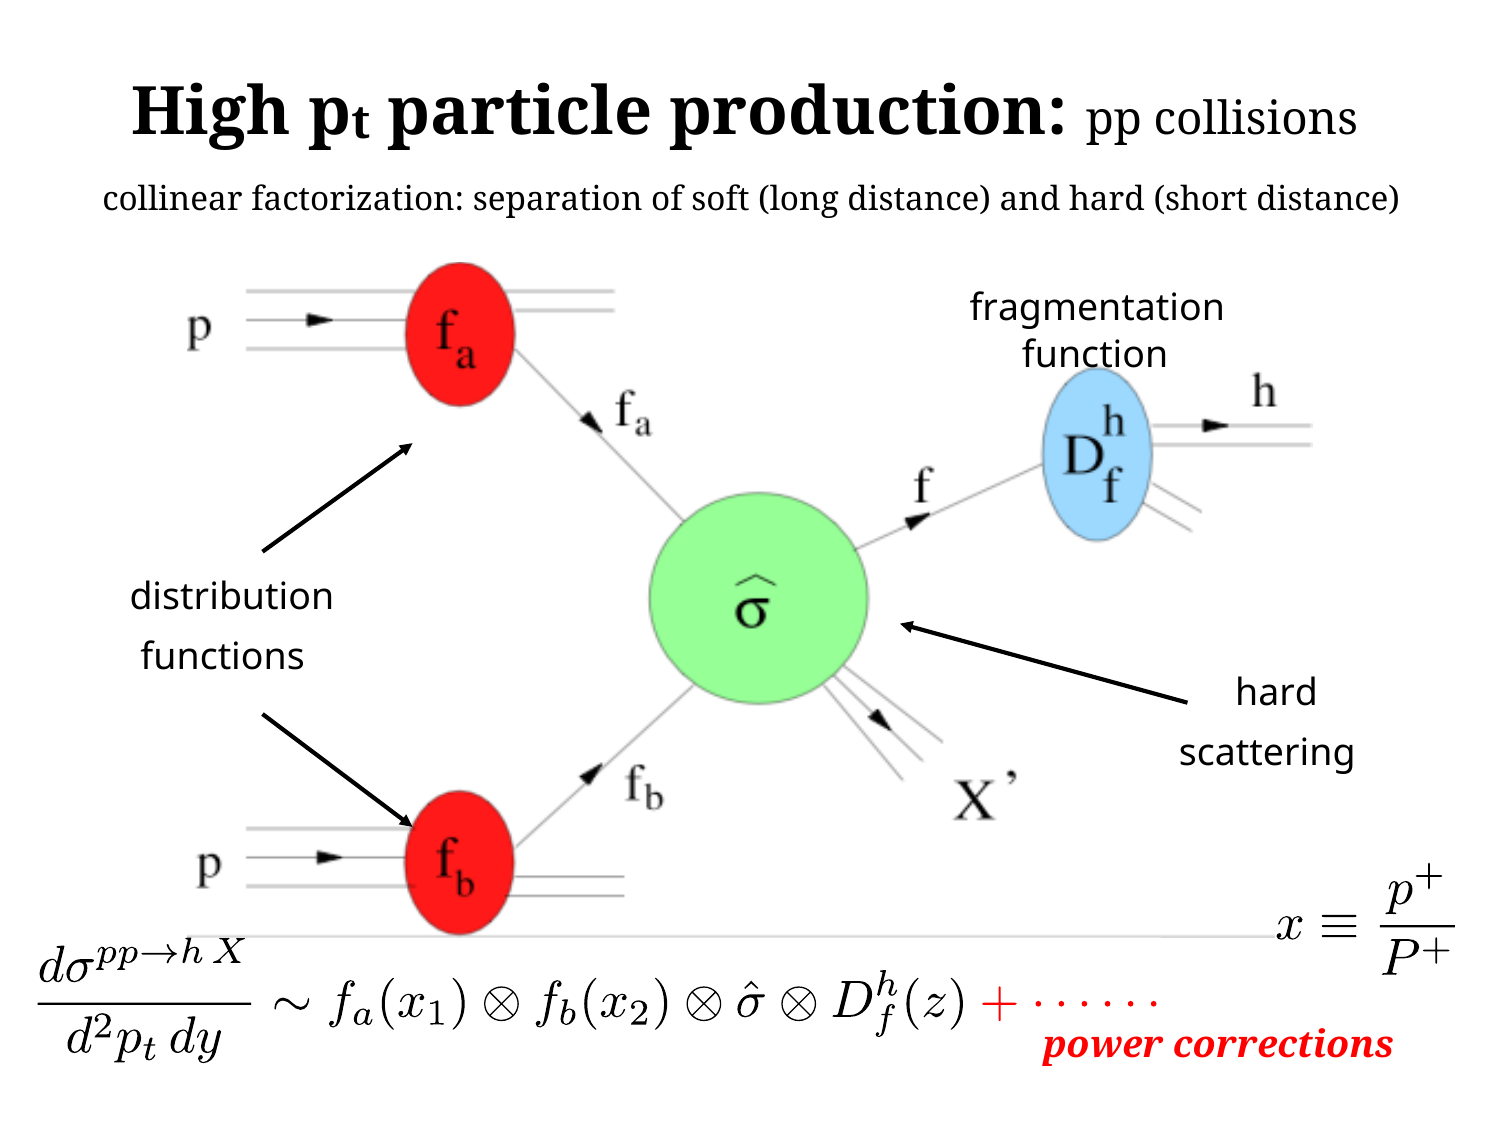

# High pt particle production: pp collisions
collinear factorization: separation of soft (long distance) and hard (short distance)
 fragmentation
 function
 distribution
 functions
 hard
 scattering
power corrections